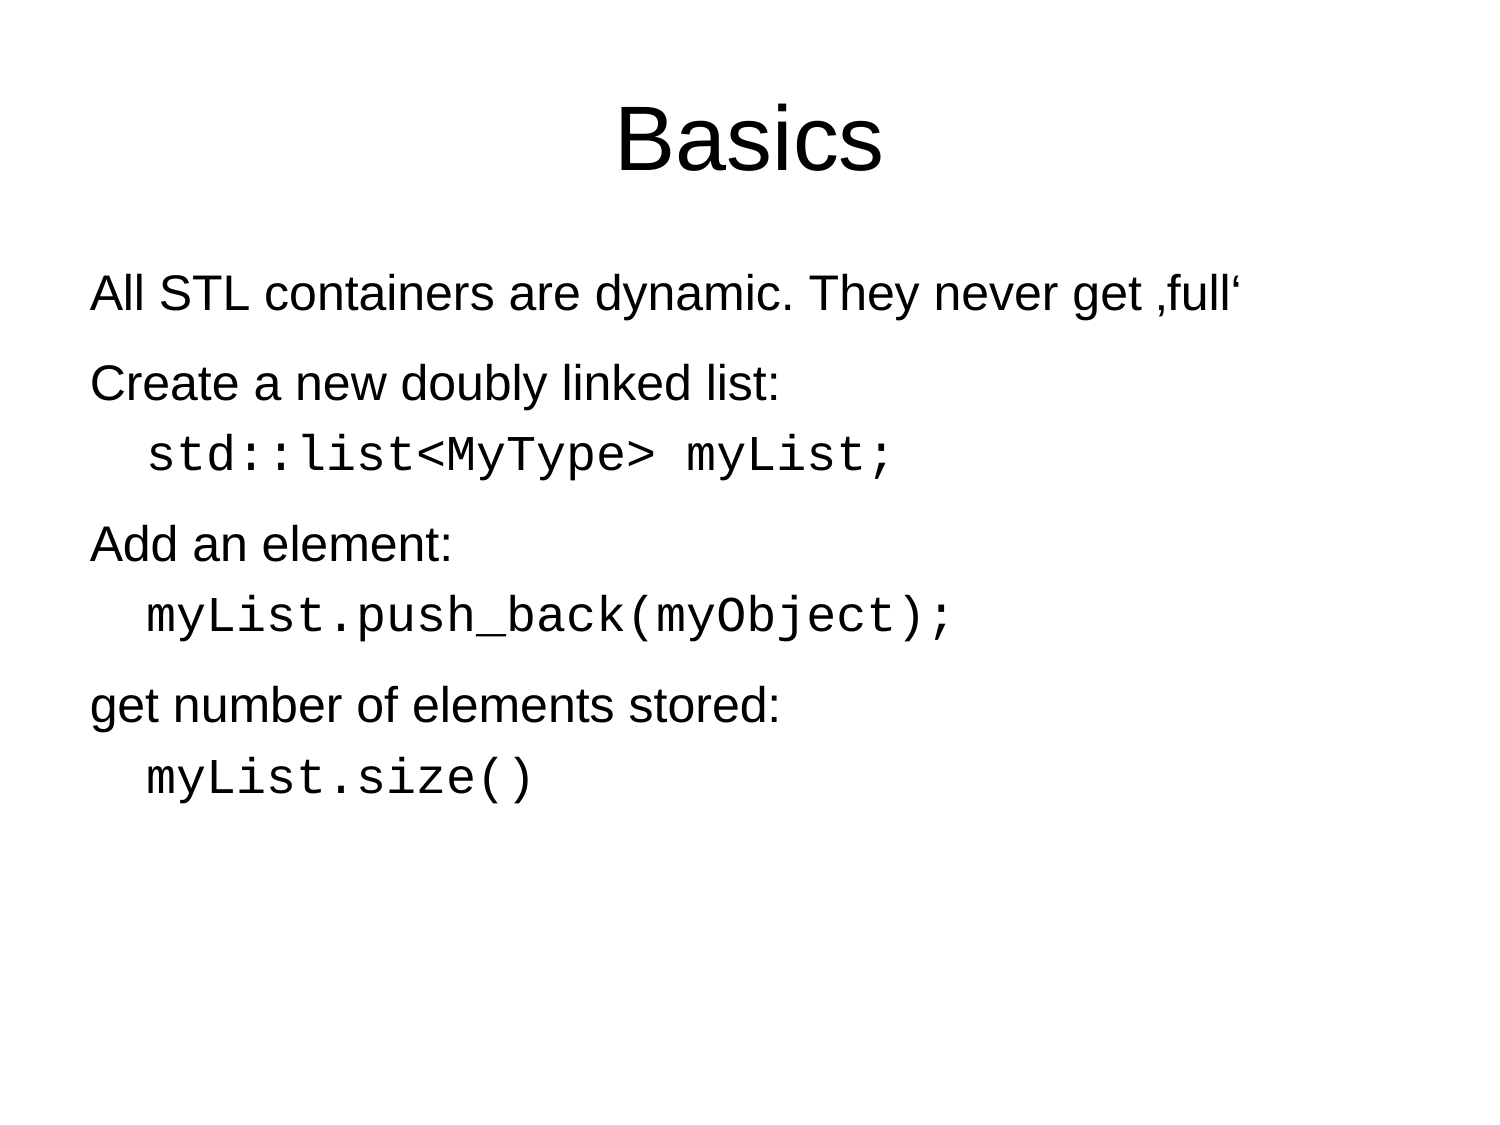

# Basics
All STL containers are dynamic. They never get ‚full‘
Create a new doubly linked list:
	std::list<MyType> myList;
Add an element:
	myList.push_back(myObject);
get number of elements stored:
	myList.size()